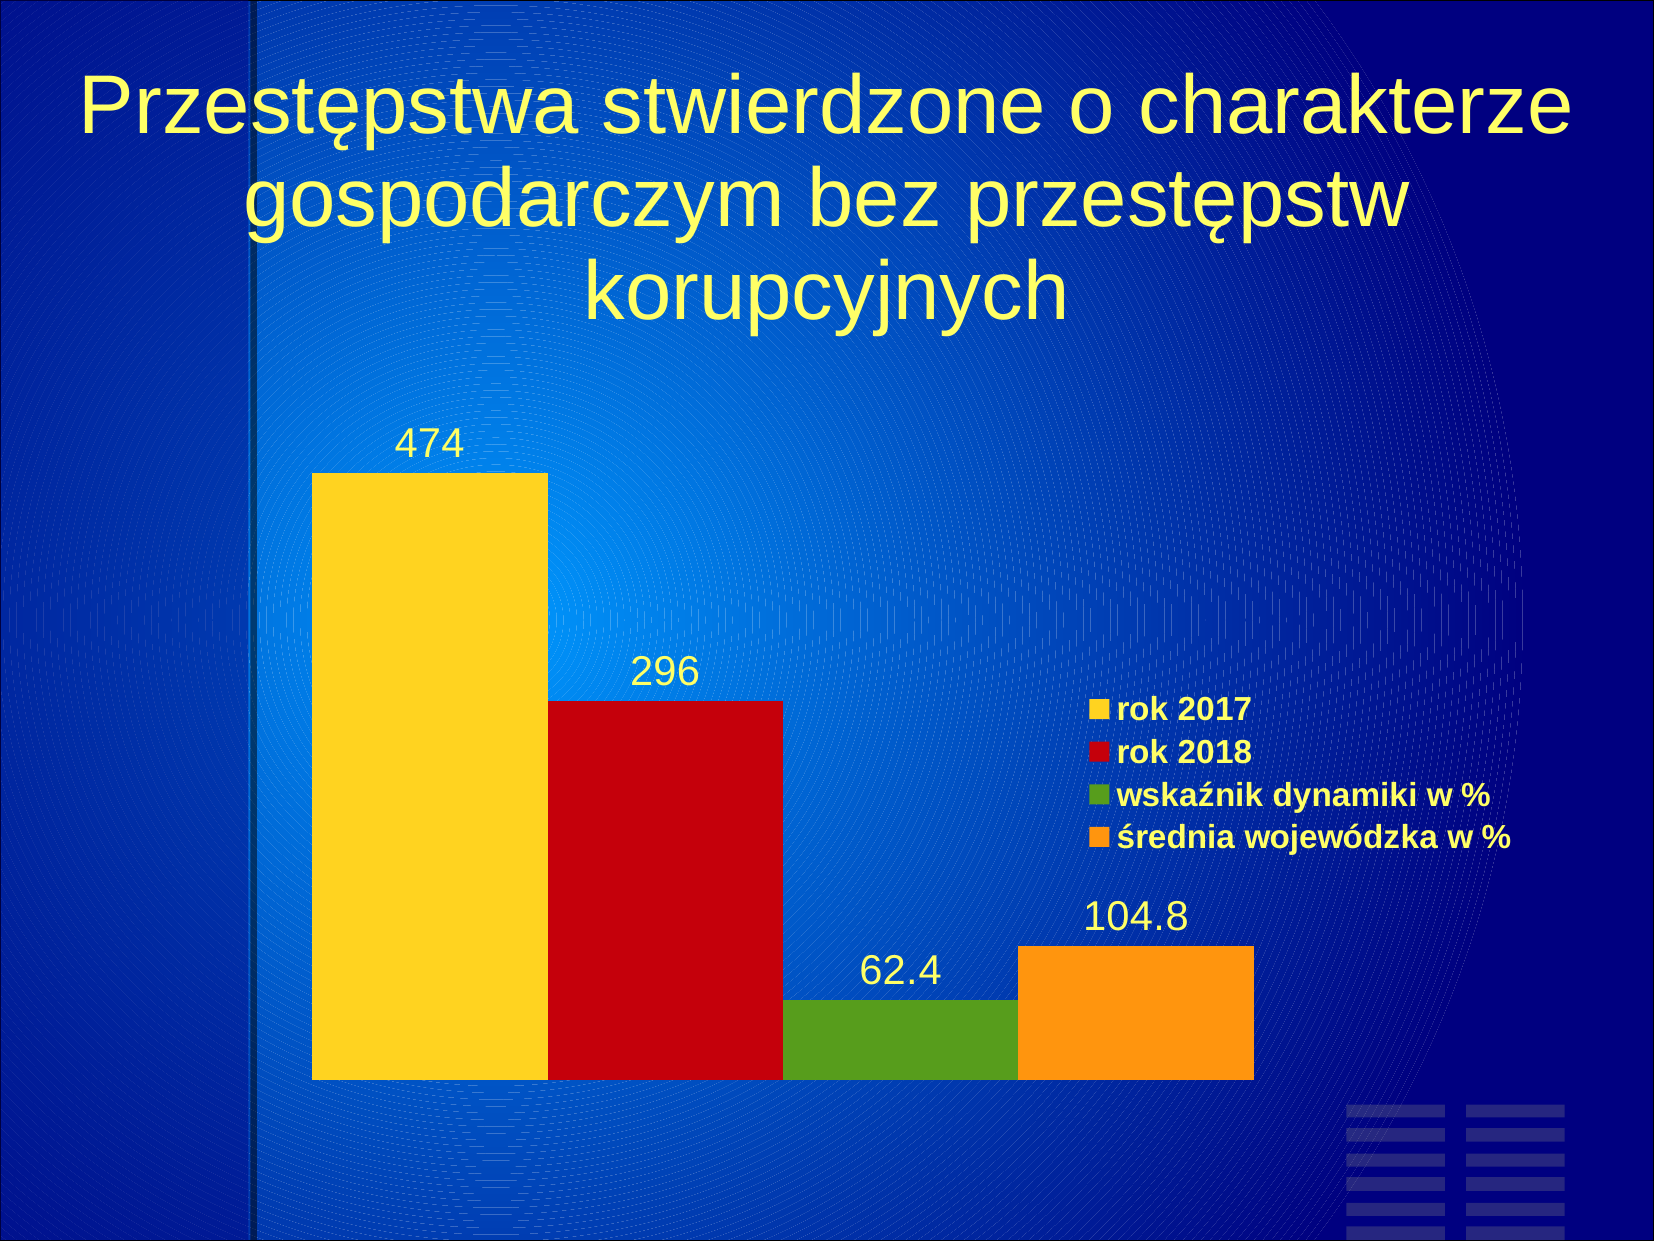

# Przestępstwa stwierdzone o charakterze gospodarczym bez przestępstw korupcyjnych
### Chart
| Category | rok 2017 | rok 2018 | wskaźnik dynamiki w % | średnia wojewódzka w % |
|---|---|---|---|---|
| None | 474.0 | 296.0 | 62.4 | 104.8 |